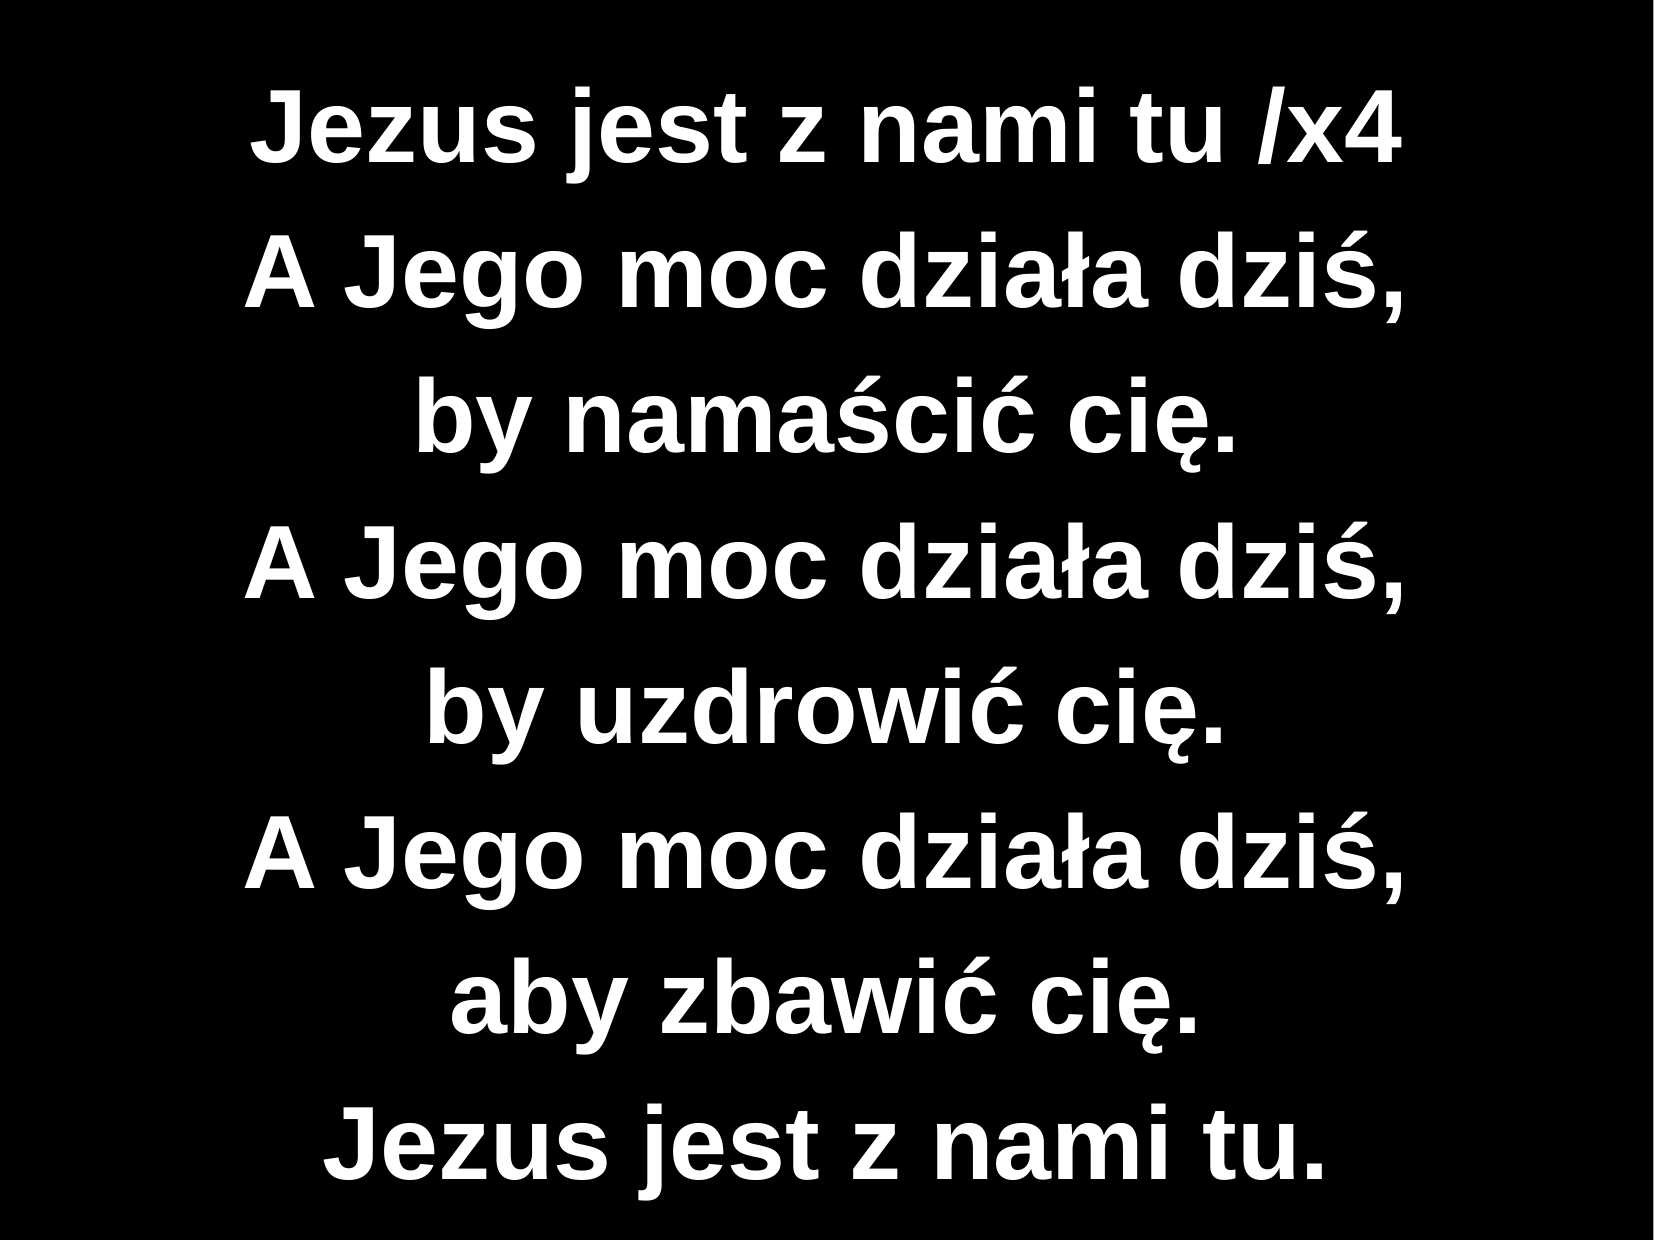

# Jezus jest z nami tu /x4
A Jego moc działa dziś,
by namaścić cię.
A Jego moc działa dziś,
by uzdrowić cię.
A Jego moc działa dziś,
aby zbawić cię.
Jezus jest z nami tu.